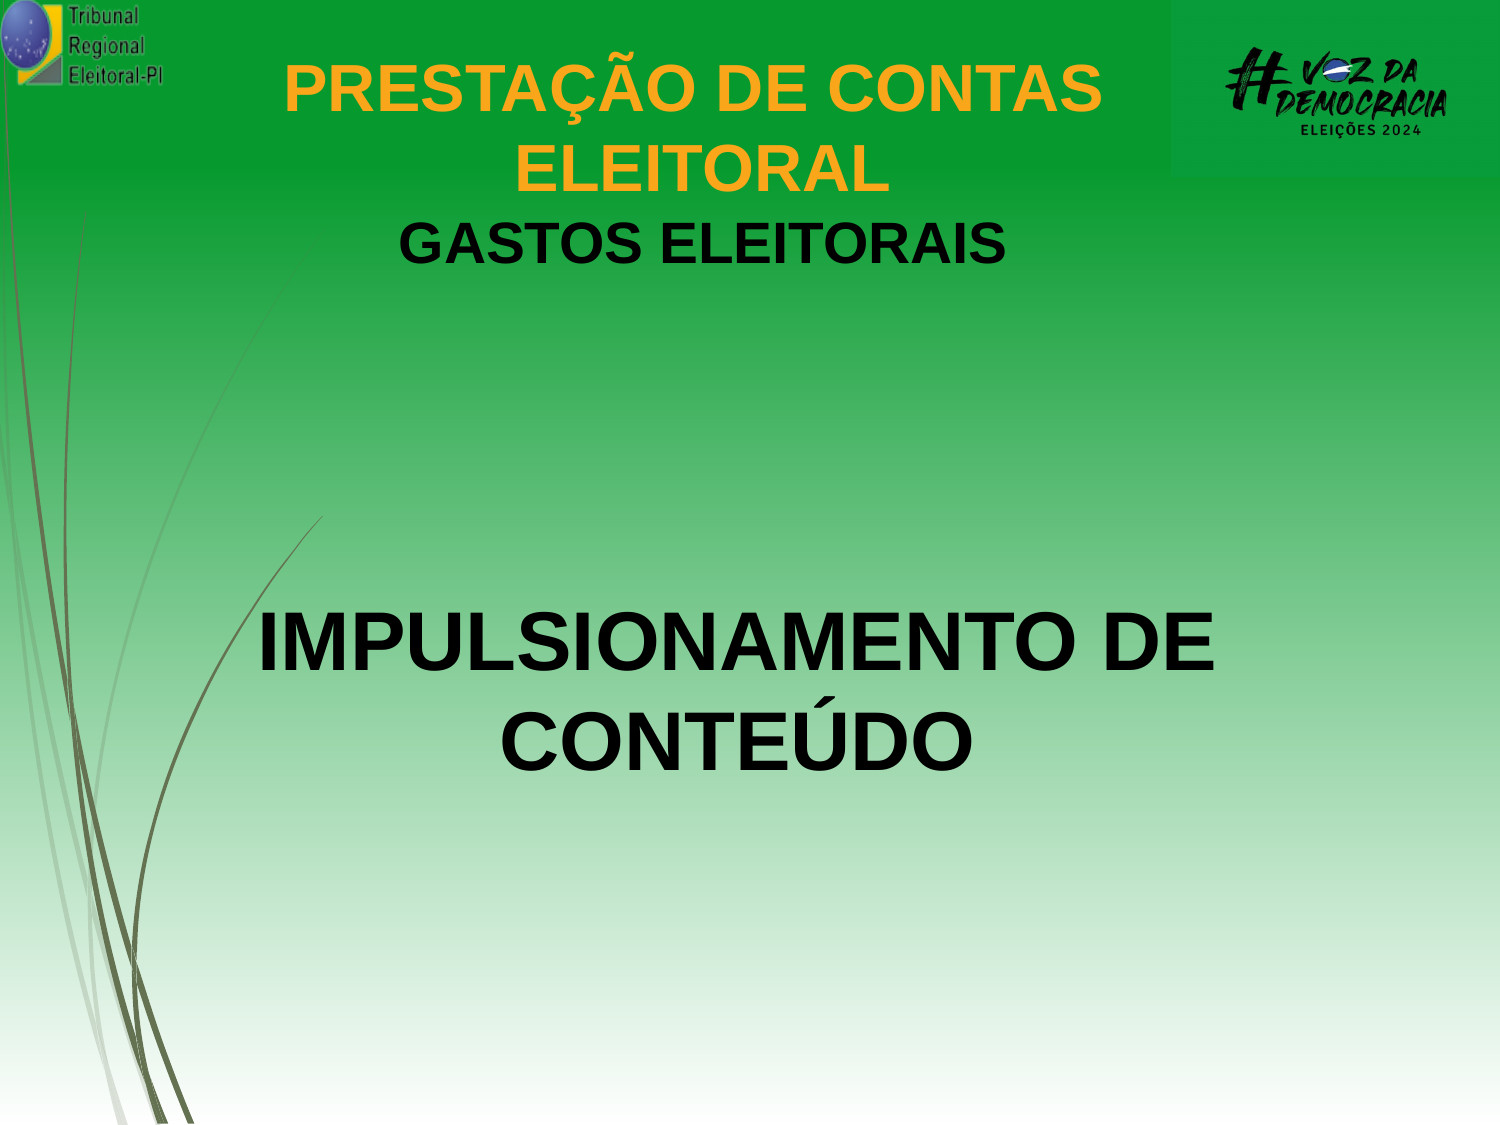

PRESTAÇÃO DE CONTAS
ELEITORAL
GASTOS ELEITORAIS
IMPULSIONAMENTO DE CONTEÚDO